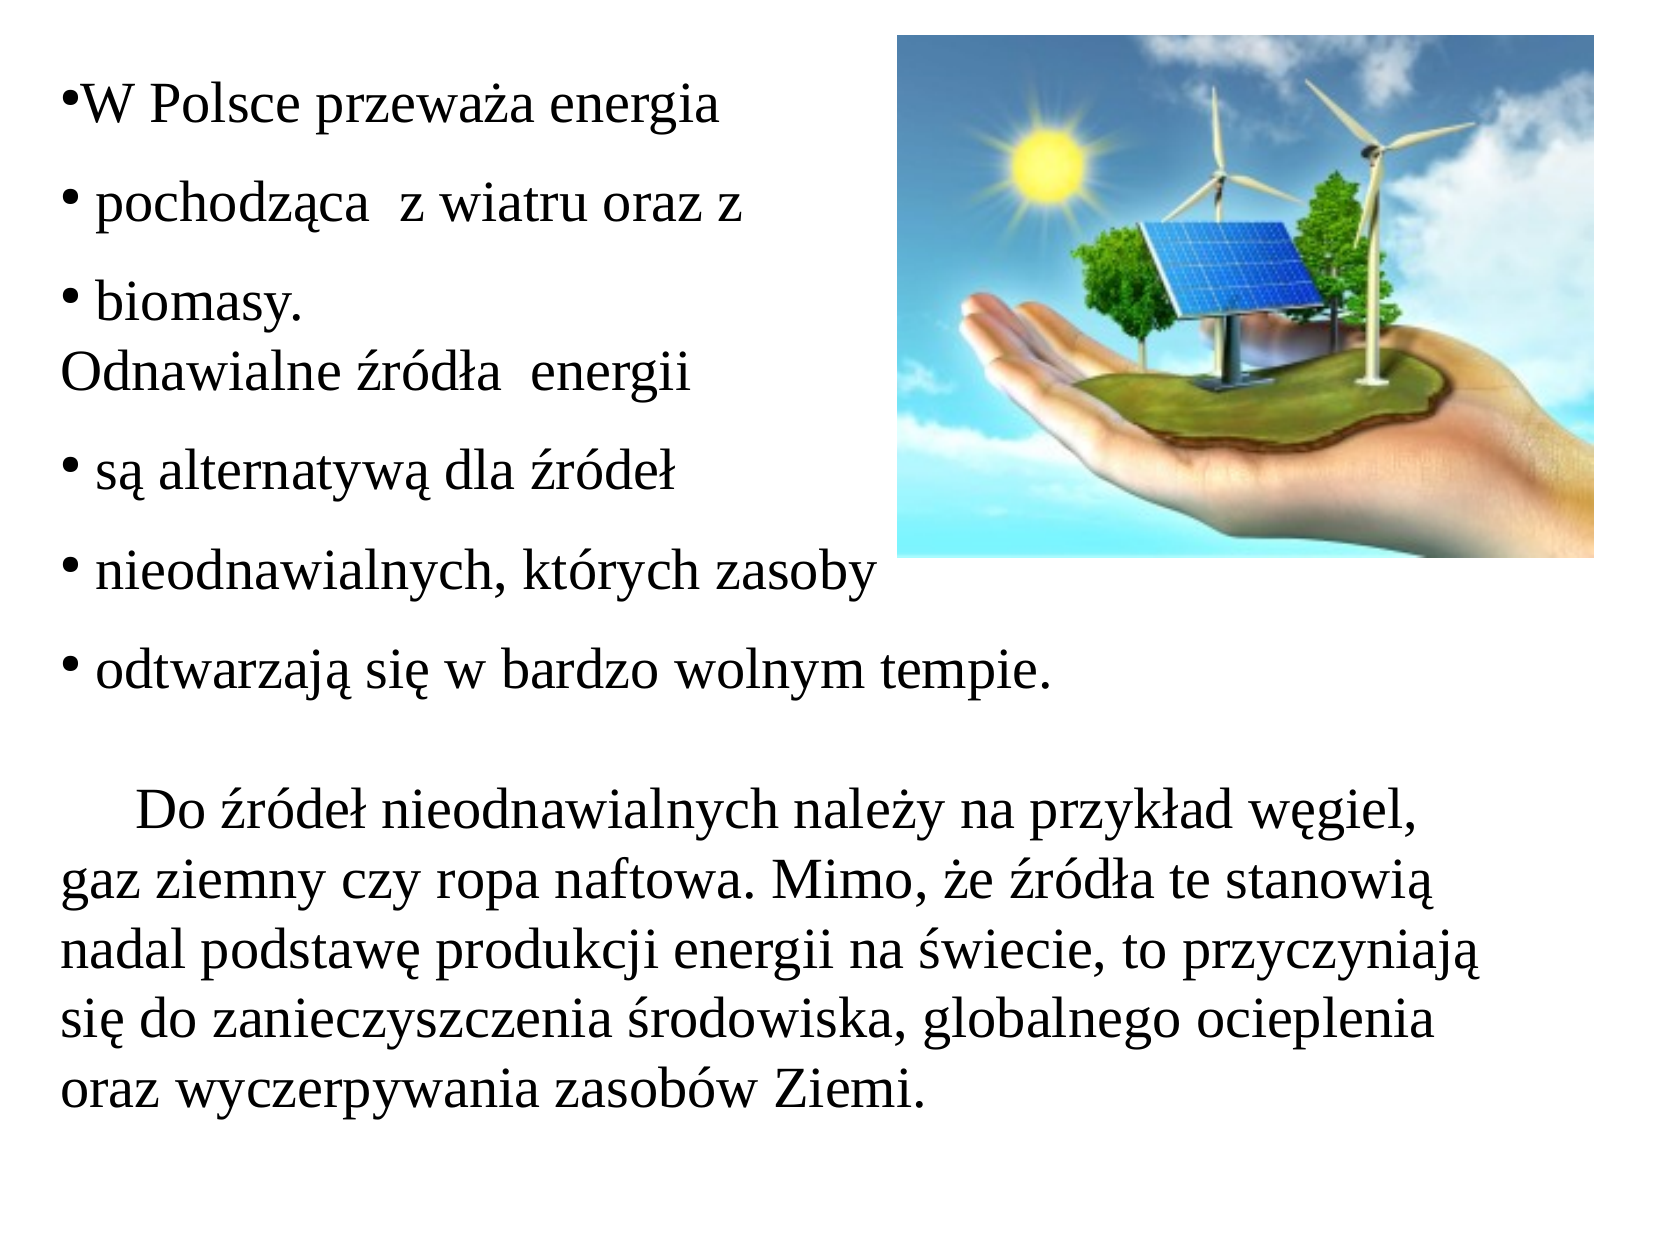

# W Polsce przeważa energia
 pochodząca z wiatru oraz z
 biomasy.
Odnawialne źródła energii
 są alternatywą dla źródeł
 nieodnawialnych, których zasoby
 odtwarzają się w bardzo wolnym tempie.
 	Do źródeł nieodnawialnych należy na przykład węgiel, gaz ziemny czy ropa naftowa. Mimo, że źródła te stanowią nadal podstawę produkcji energii na świecie, to przyczyniają się do zanieczyszczenia środowiska, globalnego ocieplenia oraz wyczerpywania zasobów Ziemi.